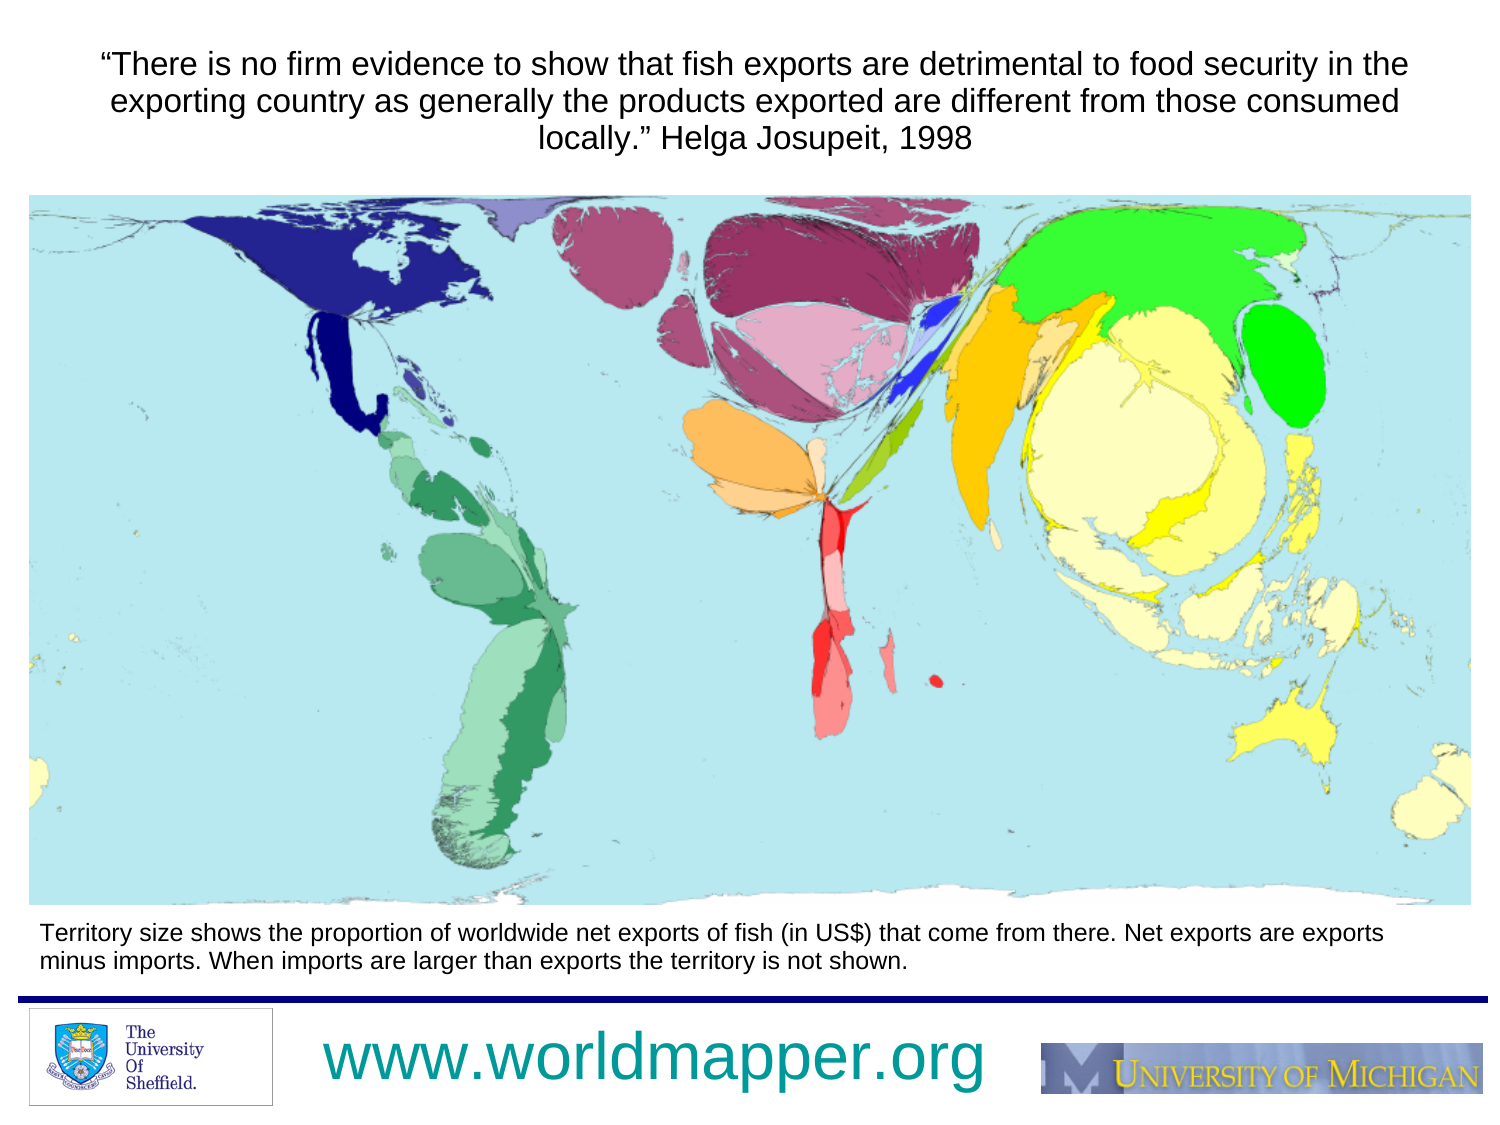

# “There is no firm evidence to show that fish exports are detrimental to food security in the exporting country as generally the products exported are different from those consumed locally.” Helga Josupeit, 1998
Territory size shows the proportion of worldwide net exports of fish (in US$) that come from there. Net exports are exports
minus imports. When imports are larger than exports the territory is not shown.